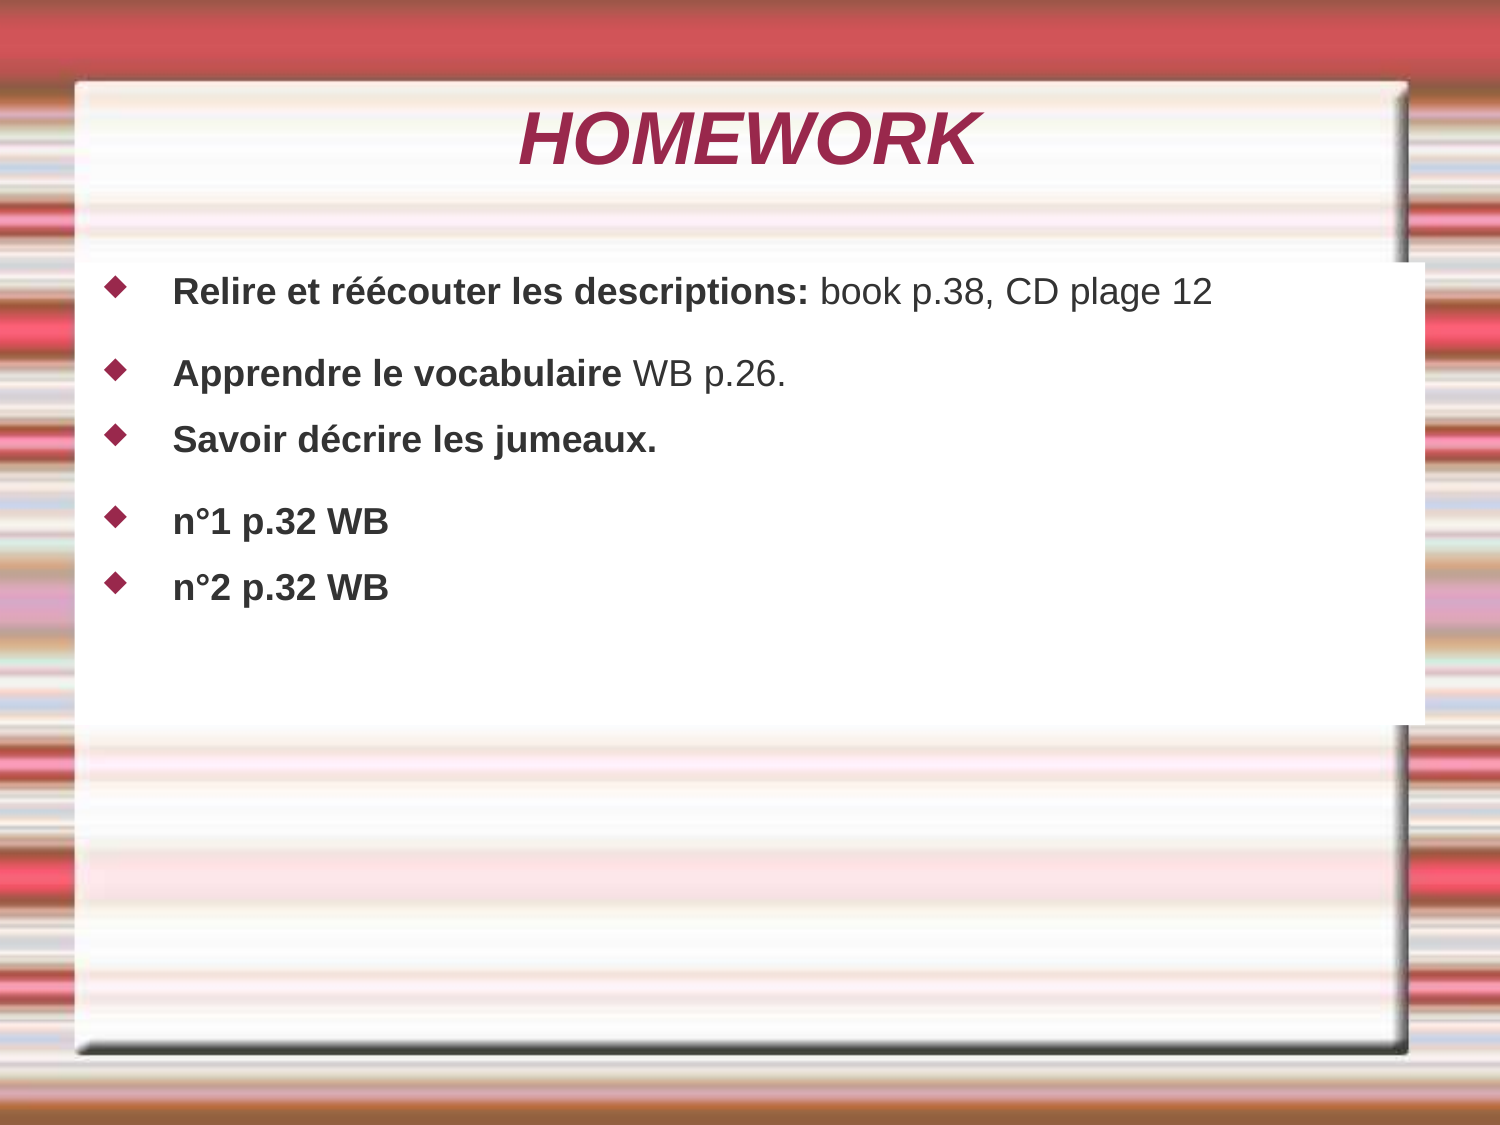

# HOMEWORK
Relire et réécouter les descriptions: book p.38, CD plage 12
Apprendre le vocabulaire WB p.26.
Savoir décrire les jumeaux.
n°1 p.32 WB
n°2 p.32 WB